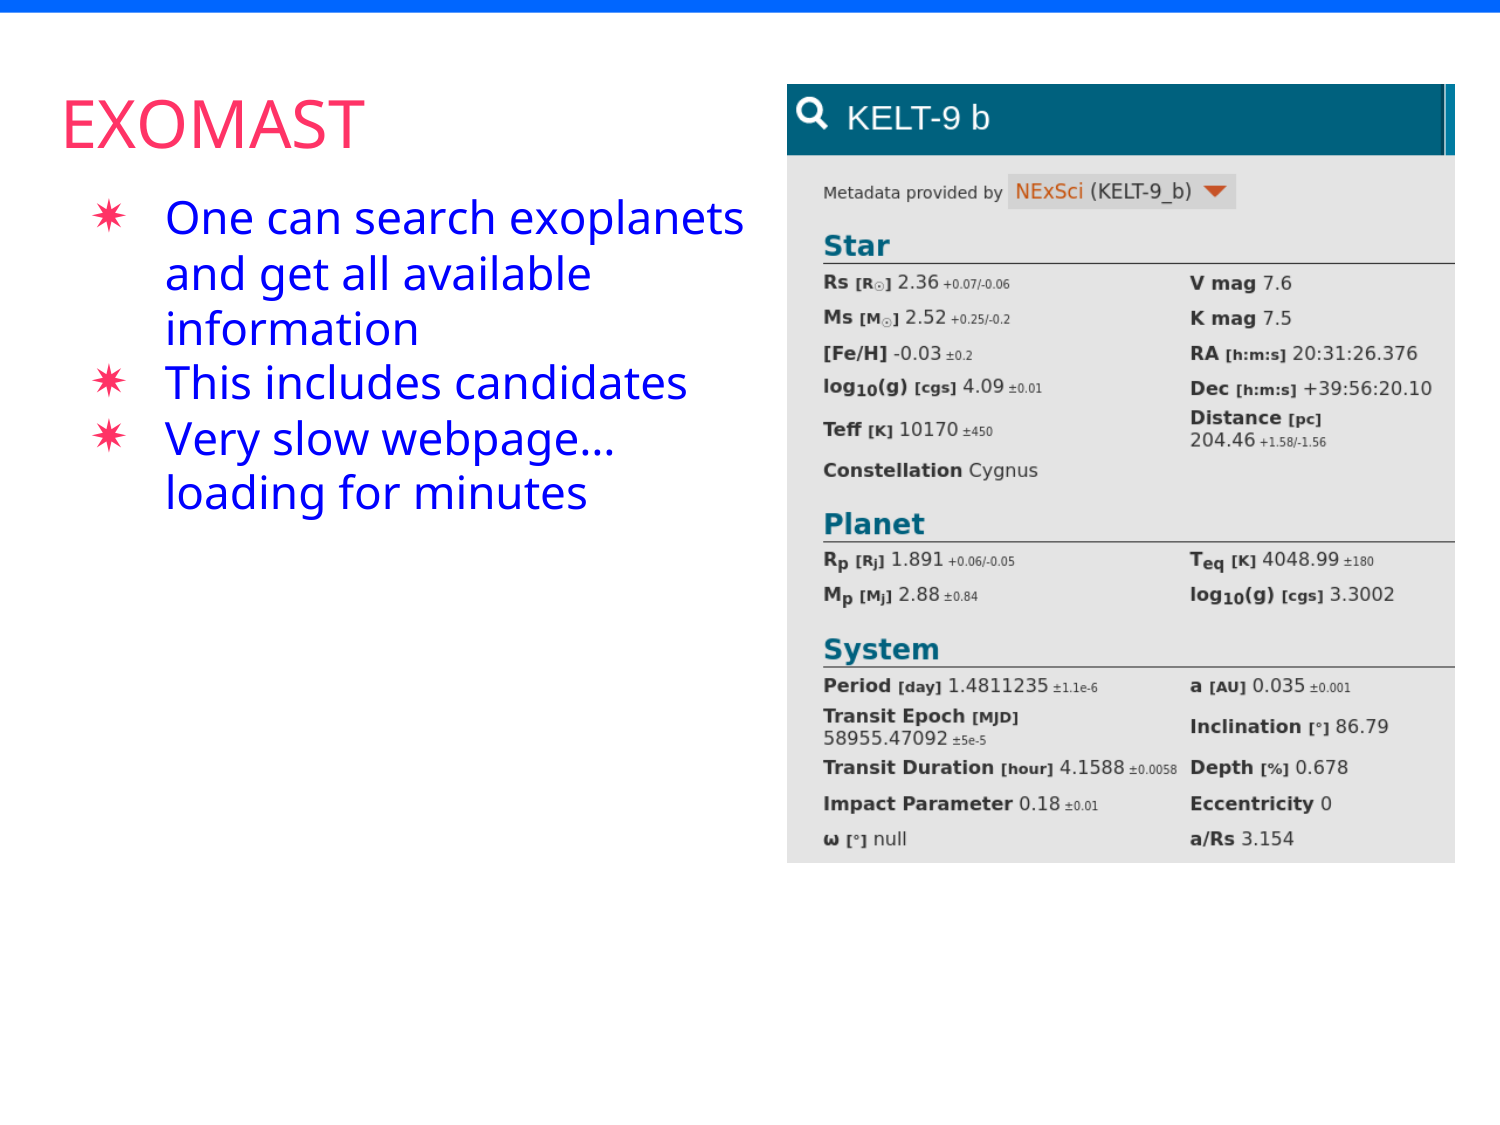

EXOMAST
One can search exoplanets and get all available information
This includes candidates
Very slow webpage… loading for minutes
15